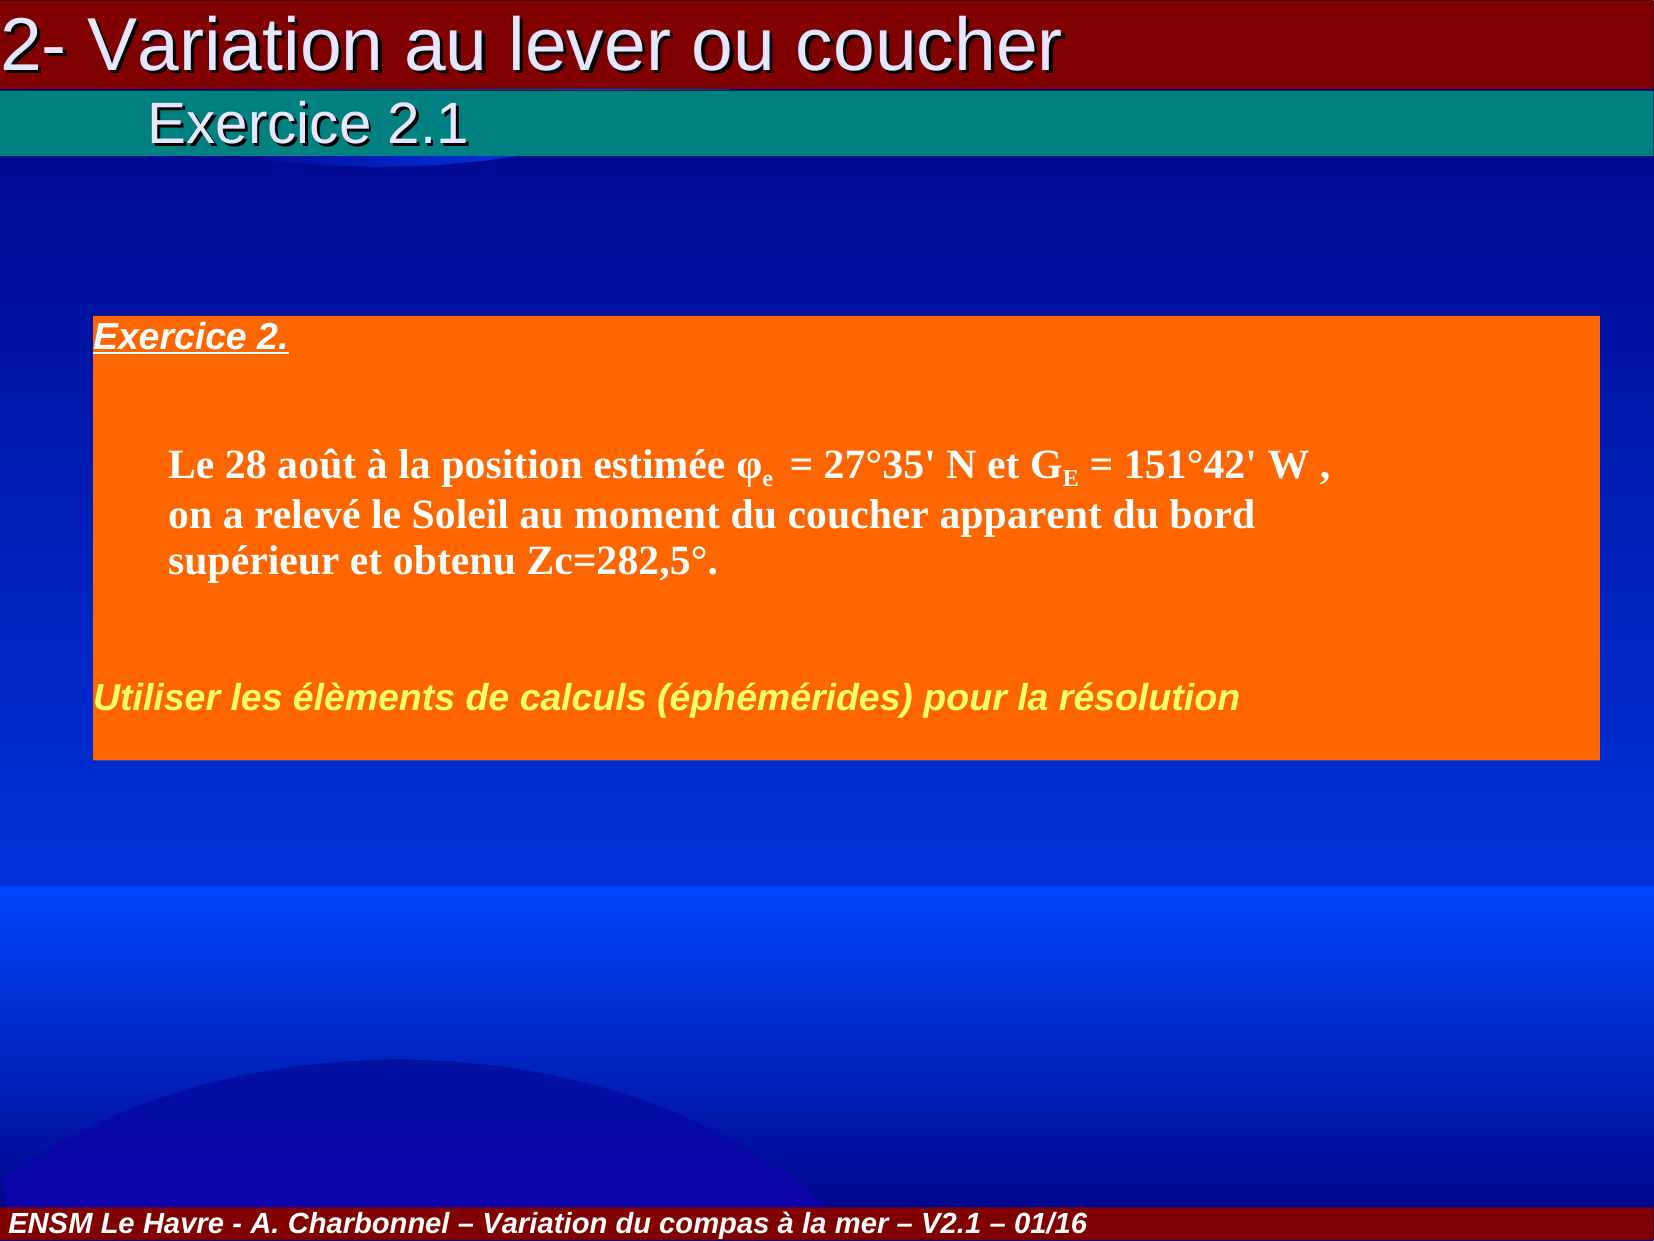

2- Variation au lever ou coucher
# Exercice 2.1
Exercice 2.
Le 28 août à la position estimée φe = 27°35' N et GE = 151°42' W ,
on a relevé le Soleil au moment du coucher apparent du bord
supérieur et obtenu Zc=282,5°.
Utiliser les élèments de calculs (éphémérides) pour la résolution
 ENSM Le Havre - A. Charbonnel – Variation du compas à la mer – V2.1 – 01/16